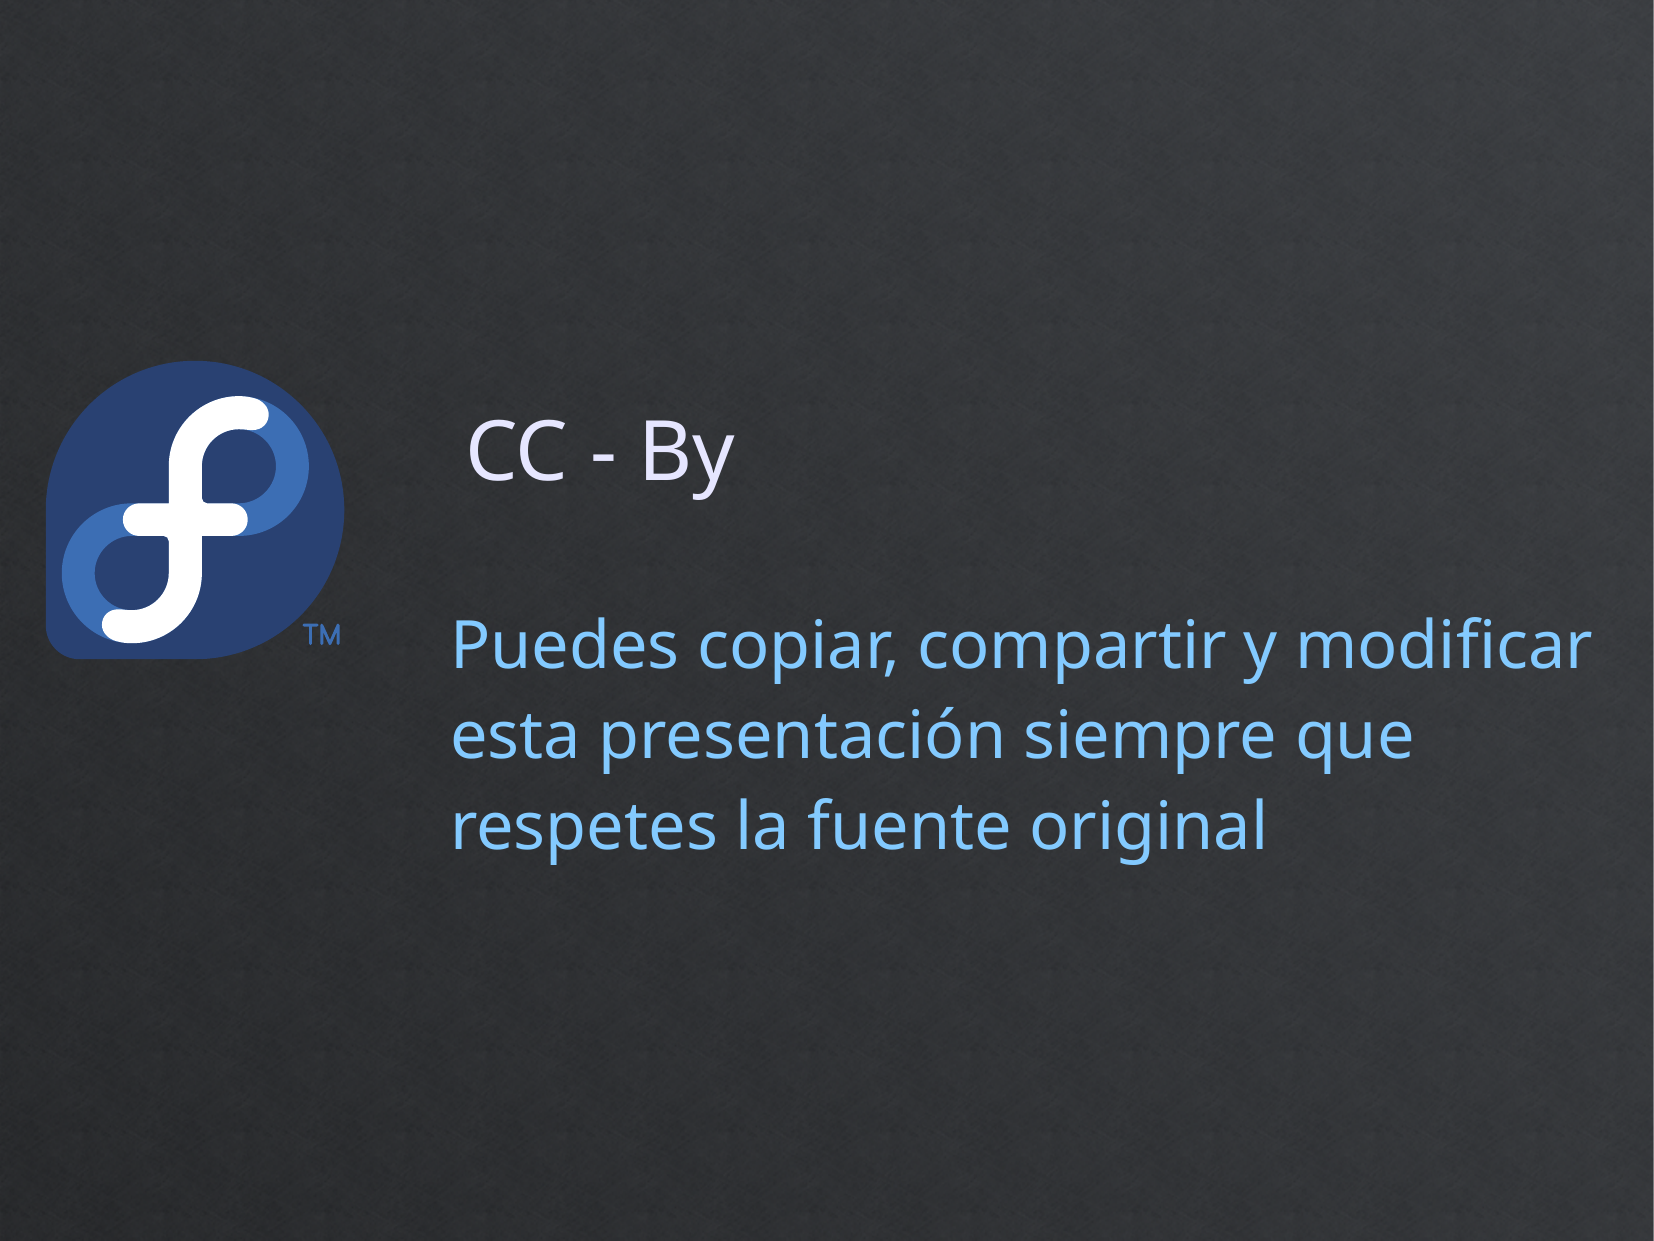

# CC - By
Puedes copiar, compartir y modificar esta presentación siempre que respetes la fuente original